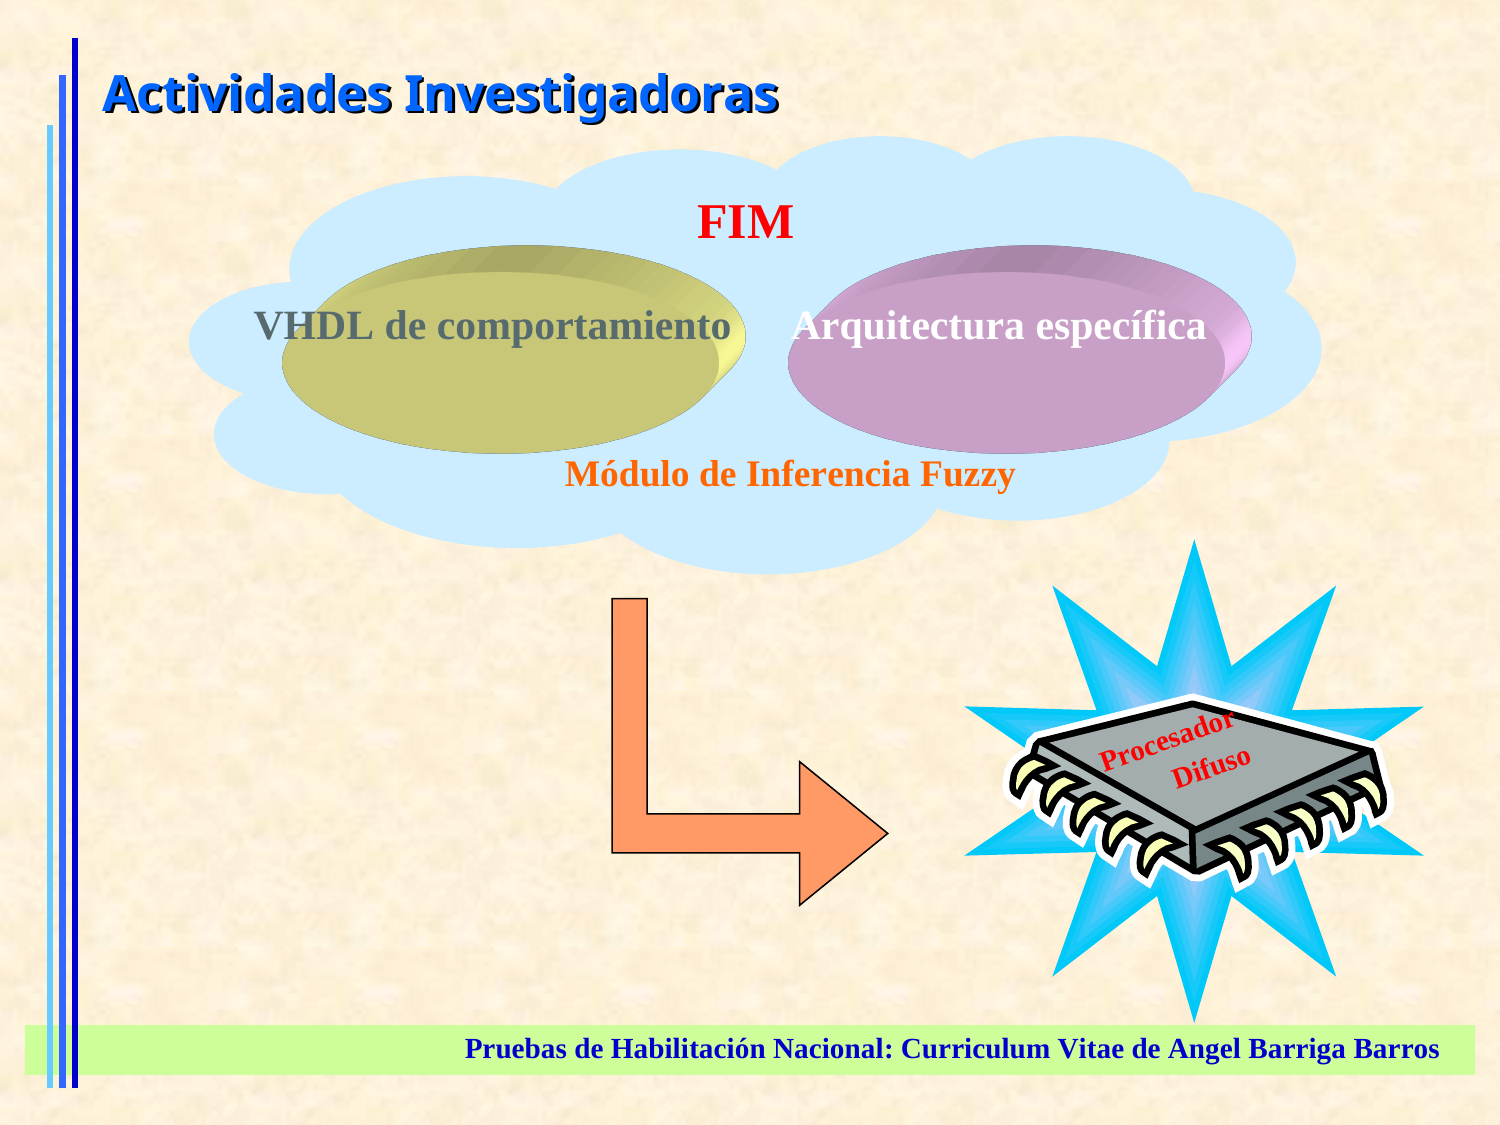

Actividades Investigadoras
FIM
VHDL de comportamiento
Arquitectura específica
Módulo de Inferencia Fuzzy
Procesador
Difuso